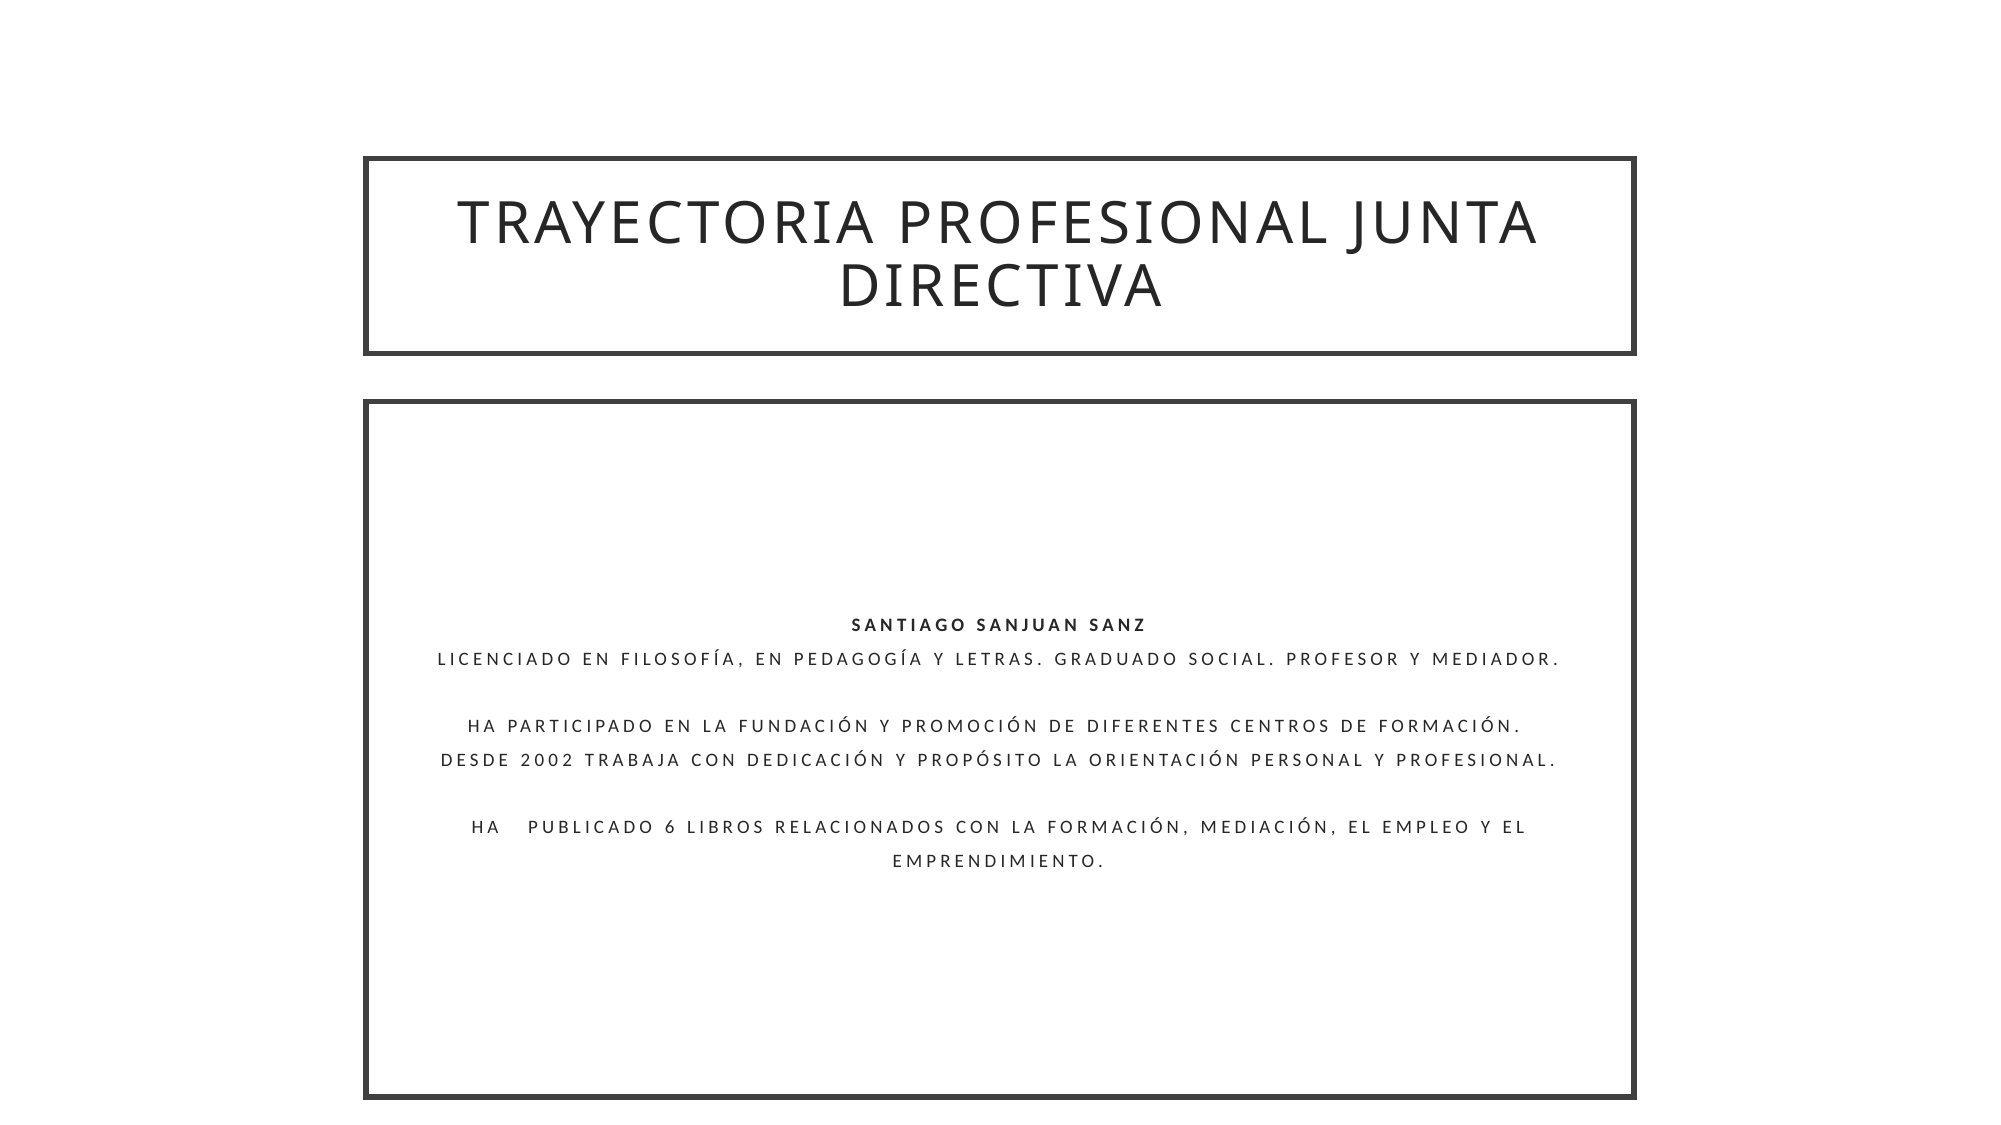

# Trayectoria profesional junta directiva
Santiago Sanjuan Sanz
Licenciado en Filosofía, en Pedagogía y Letras. Graduado Social. Profesor y mediador.
 
Ha participado en la fundación y promoción de diferentes Centros de Formación. 
Desde 2002 trabaja con dedicación y propósito la orientación personal y profesional.
 
Ha publicado 6 libros relacionados con la formación, mediación, el empleo y el emprendimiento.